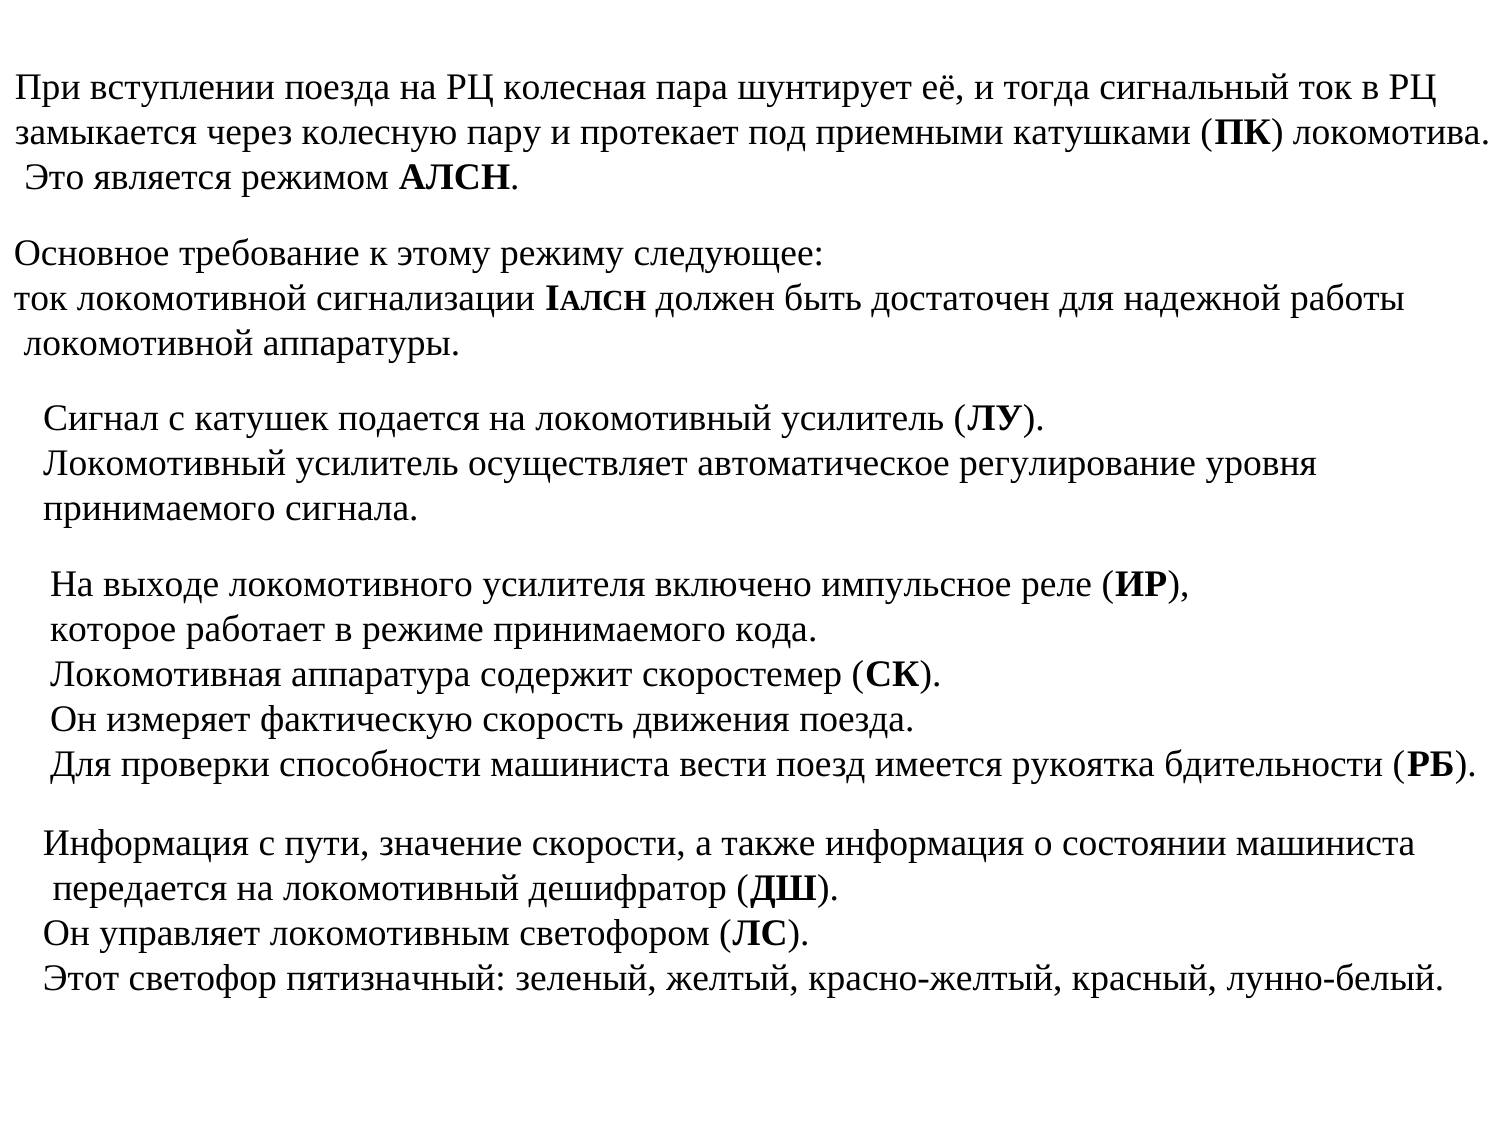

При вступлении поезда на РЦ колесная пара шунтирует её, и тогда сигнальный ток в РЦ
замыкается через колесную пару и протекает под приемными катушками (ПК) локомотива.
 Это является режимом АЛСН.
Основное требование к этому режиму следующее:
ток локомотивной сигнализации IАЛСН должен быть достаточен для надежной работы
 локомотивной аппаратуры.
Сигнал с катушек подается на локомотивный усилитель (ЛУ).
Локомотивный усилитель осуществляет автоматическое регулирование уровня
принимаемого сигнала.
На выходе локомотивного усилителя включено импульсное реле (ИР),
которое работает в режиме принимаемого кода.
Локомотивная аппаратура содержит скоростемер (СК).
Он измеряет фактическую скорость движения поезда.
Для проверки способности машиниста вести поезд имеется рукоятка бдительности (РБ).
Информация с пути, значение скорости, а также информация о состоянии машиниста
 передается на локомотивный дешифратор (ДШ).
Он управляет локомотивным светофором (ЛС).
Этот светофор пятизначный: зеленый, желтый, красно-желтый, красный, лунно-белый.